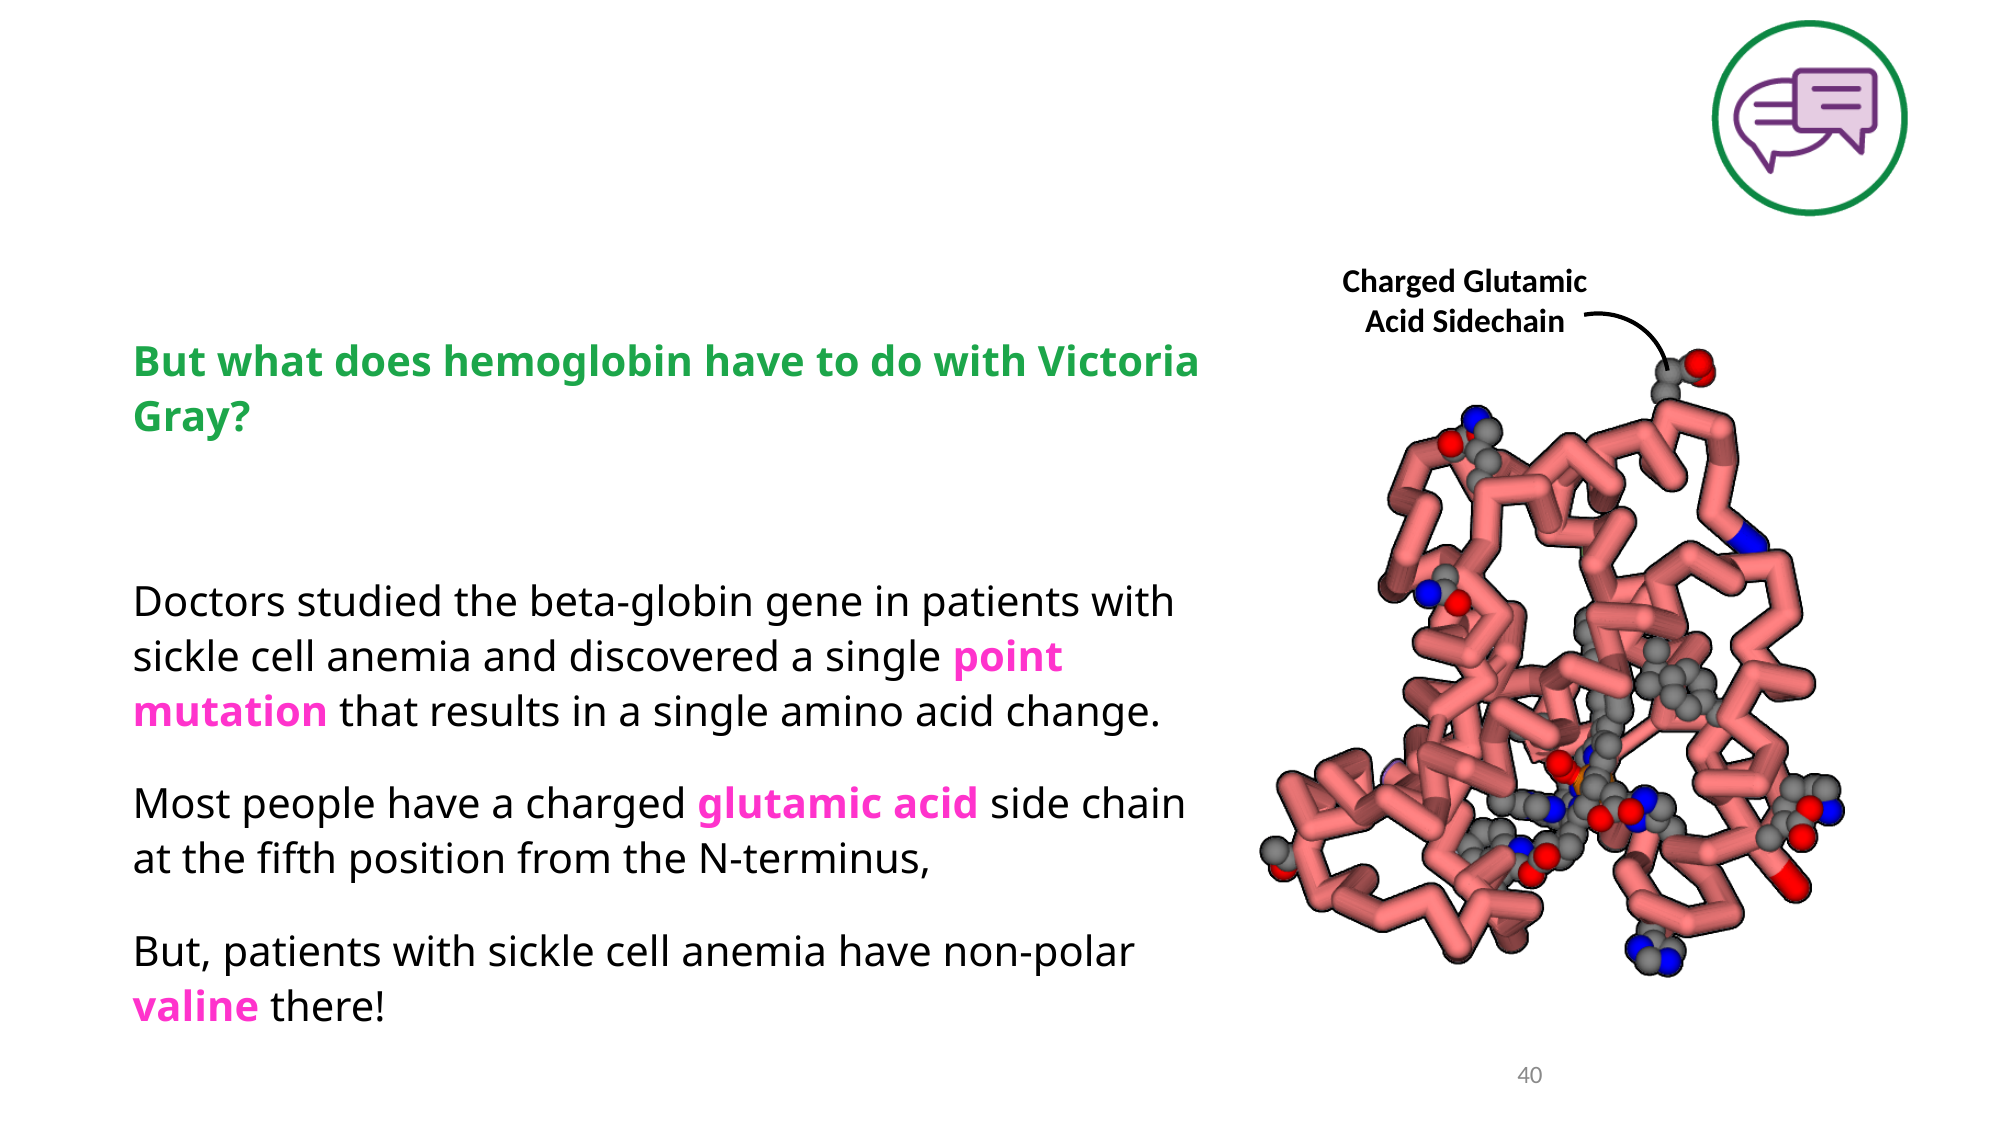

Key Mutation in Sickle Cell Disease
Charged Glutamic Acid Sidechain
But what does hemoglobin have to do with Victoria Gray?
Doctors studied the beta-globin gene in patients with sickle cell anemia and discovered a single point mutation that results in a single amino acid change.
Most people have a charged glutamic acid side chain at the fifth position from the N-terminus,
But, patients with sickle cell anemia have non-polar valine there!